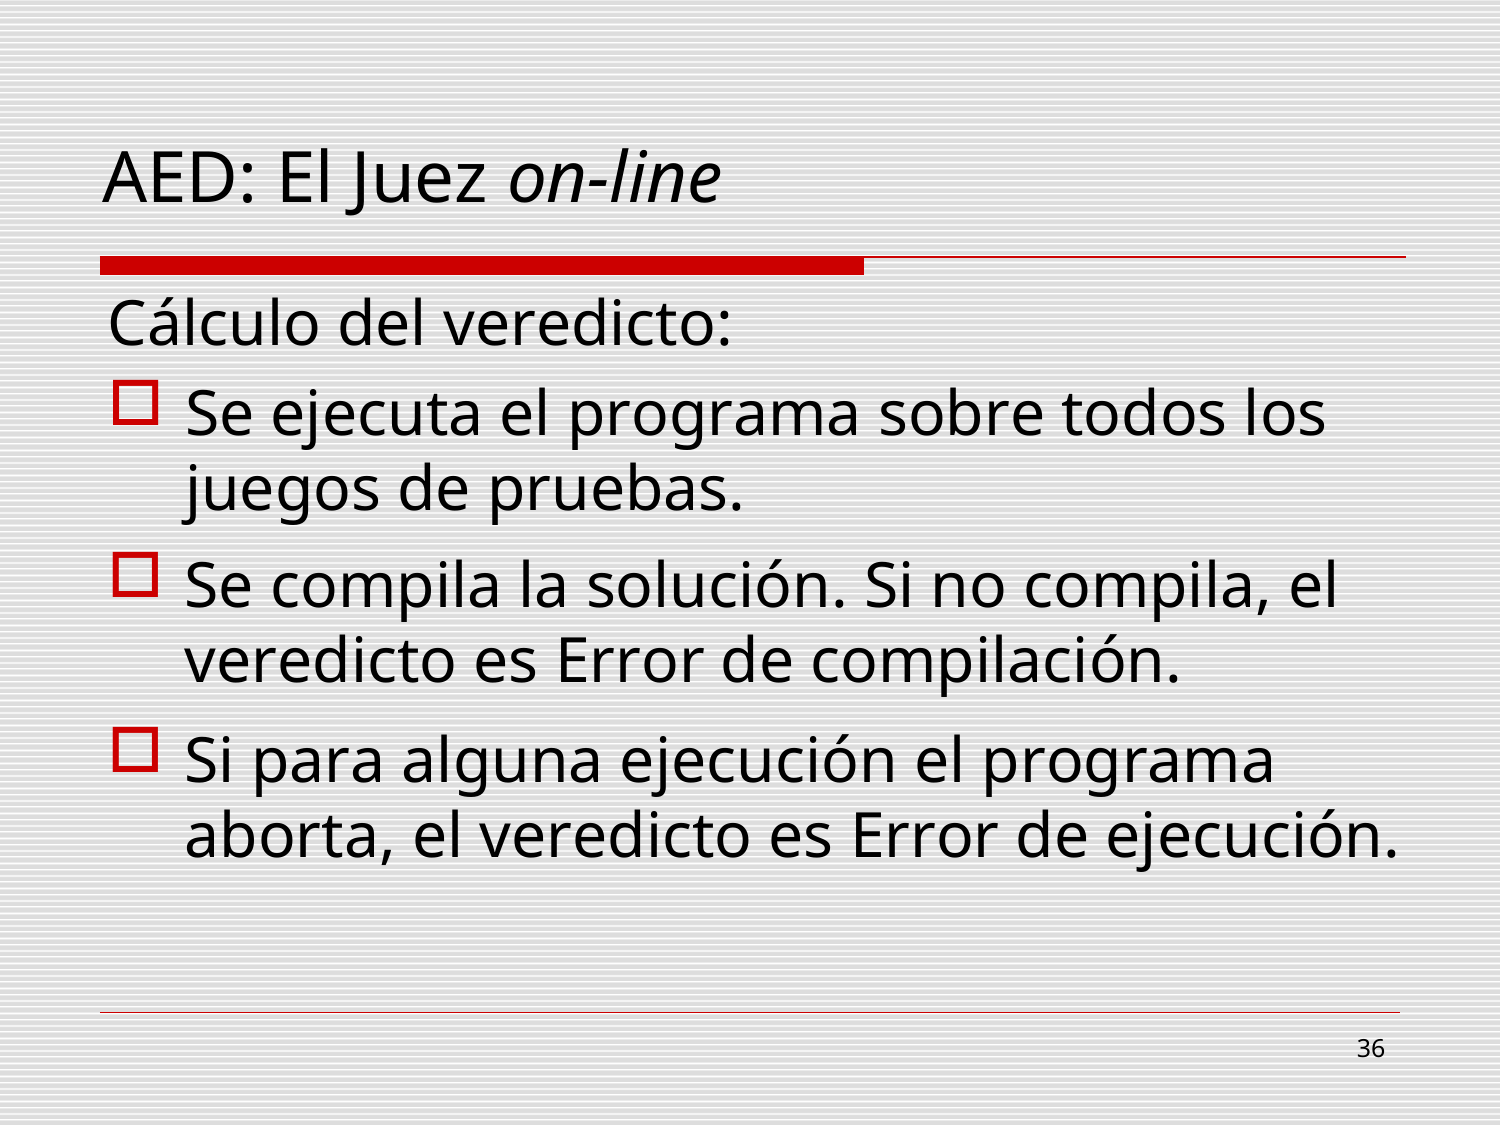

# AED: El Juez on-line
Cálculo del veredicto:
Se ejecuta el programa sobre todos los juegos de pruebas.
Se compila la solución. Si no compila, el veredicto es Error de compilación.
Si para alguna ejecución el programa aborta, el veredicto es Error de ejecución.